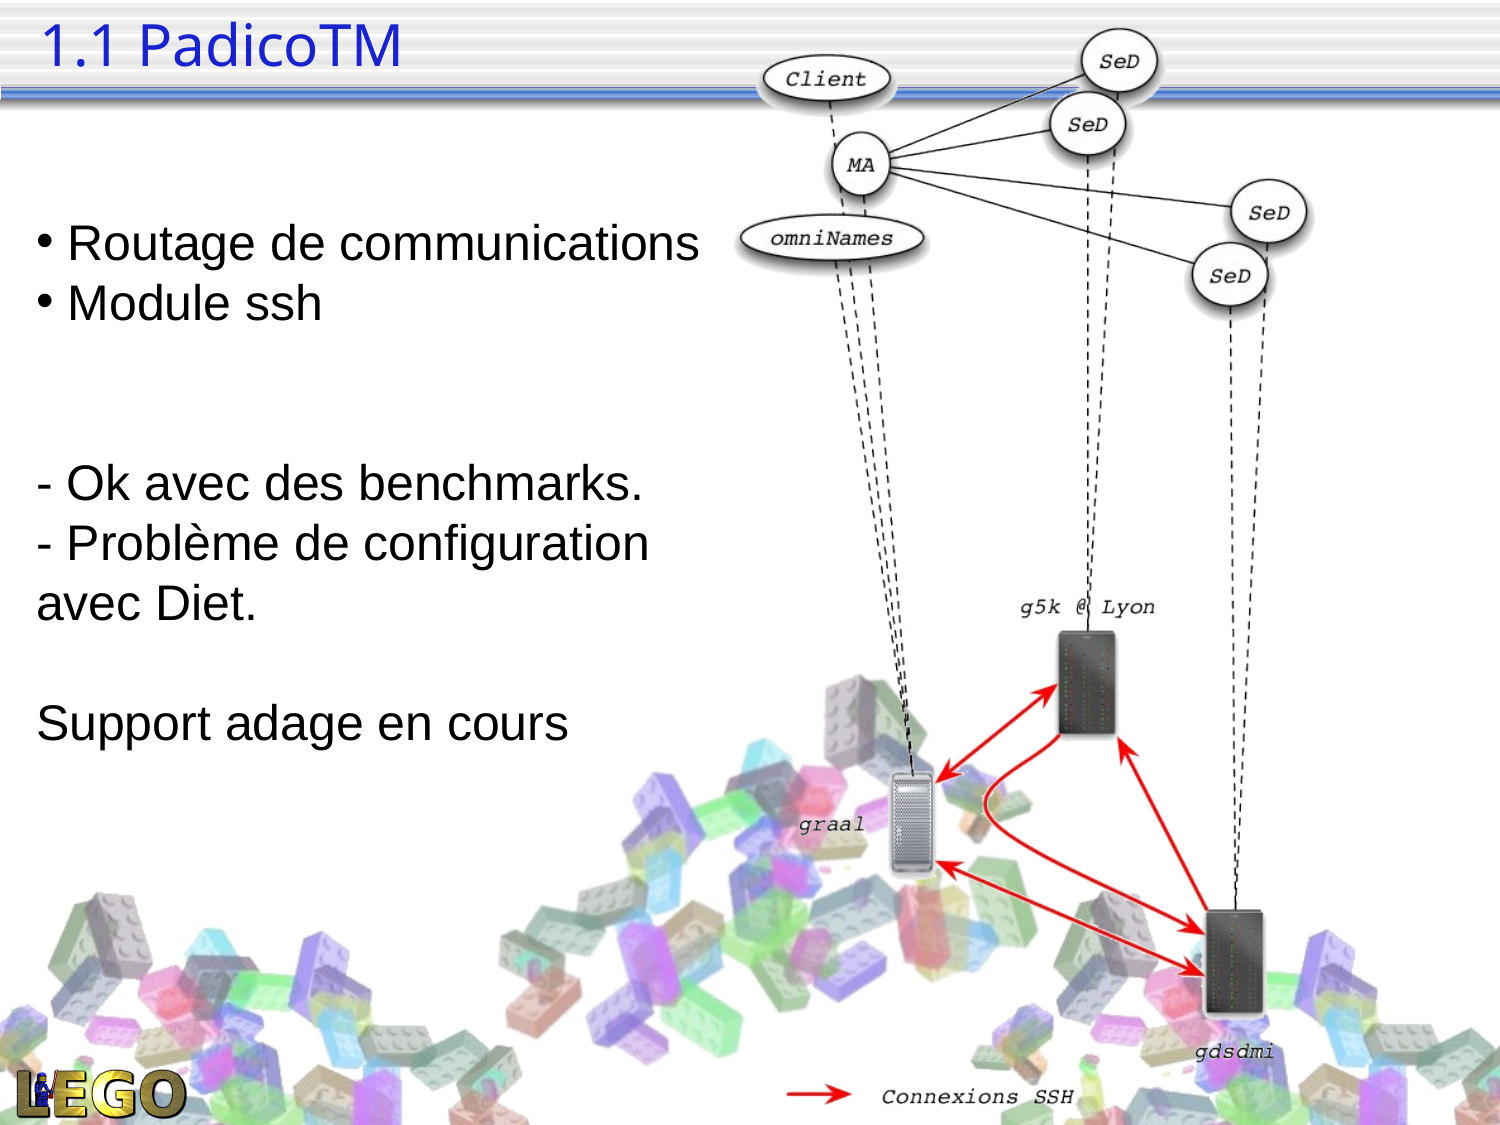

# 1.1 PadicoTM
 Routage de communications
 Module ssh
- Ok avec des benchmarks.
- Problème de configuration avec Diet.
Support adage en cours